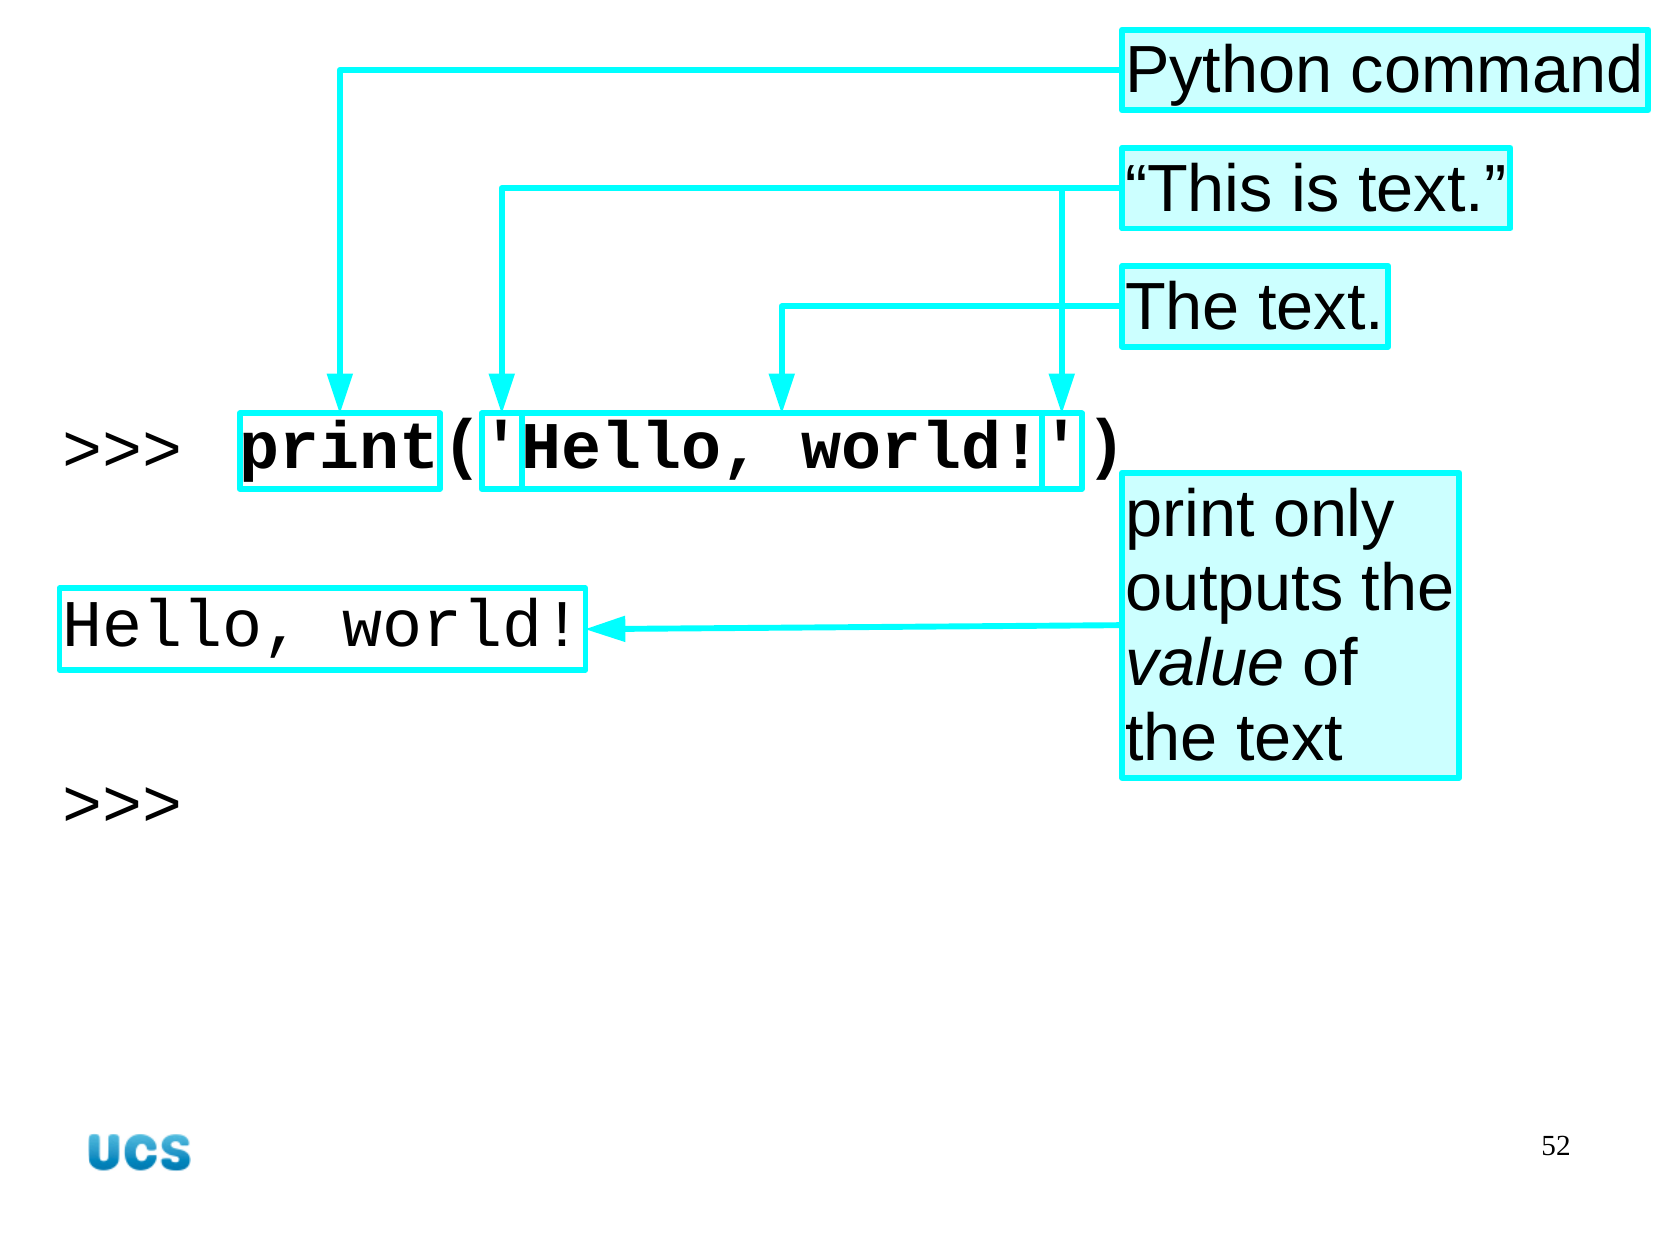

Python command
“This is text.”
The text.
(
)
>>>
print
'
Hello, world!
'
print only
outputs the
value of
the text
Hello, world!
>>>
52